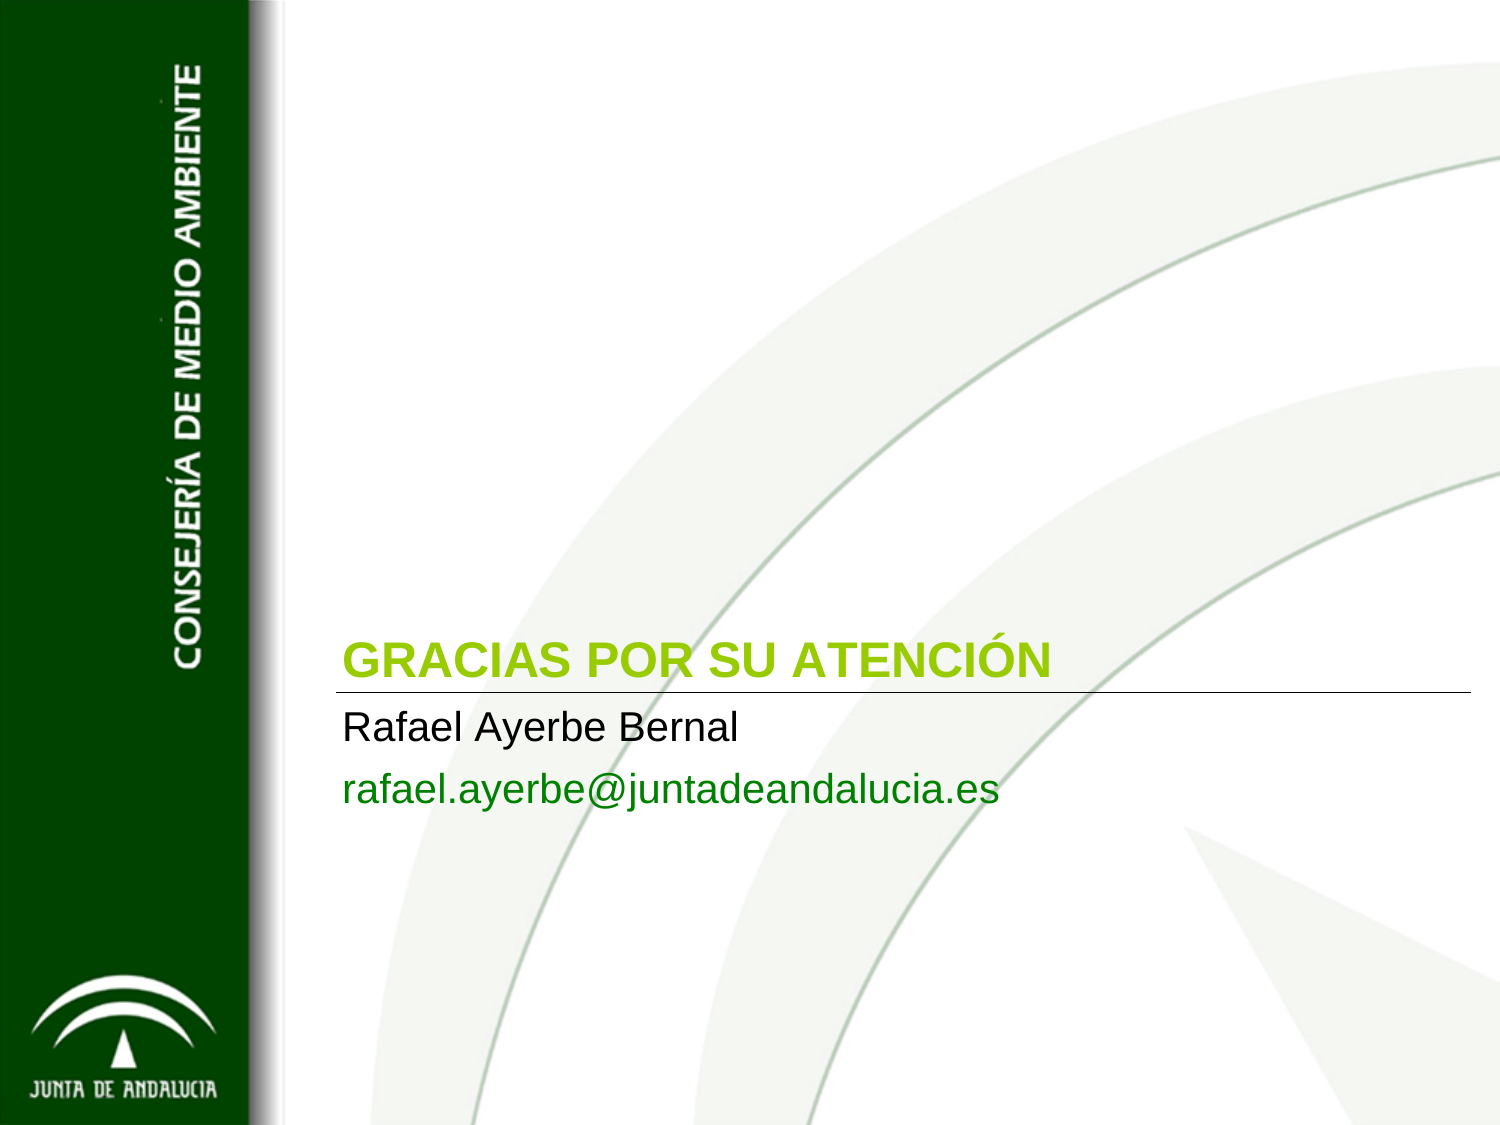

GRACIAS POR SU ATENCIÓN
Rafael Ayerbe Bernal
rafael.ayerbe@juntadeandalucia.es